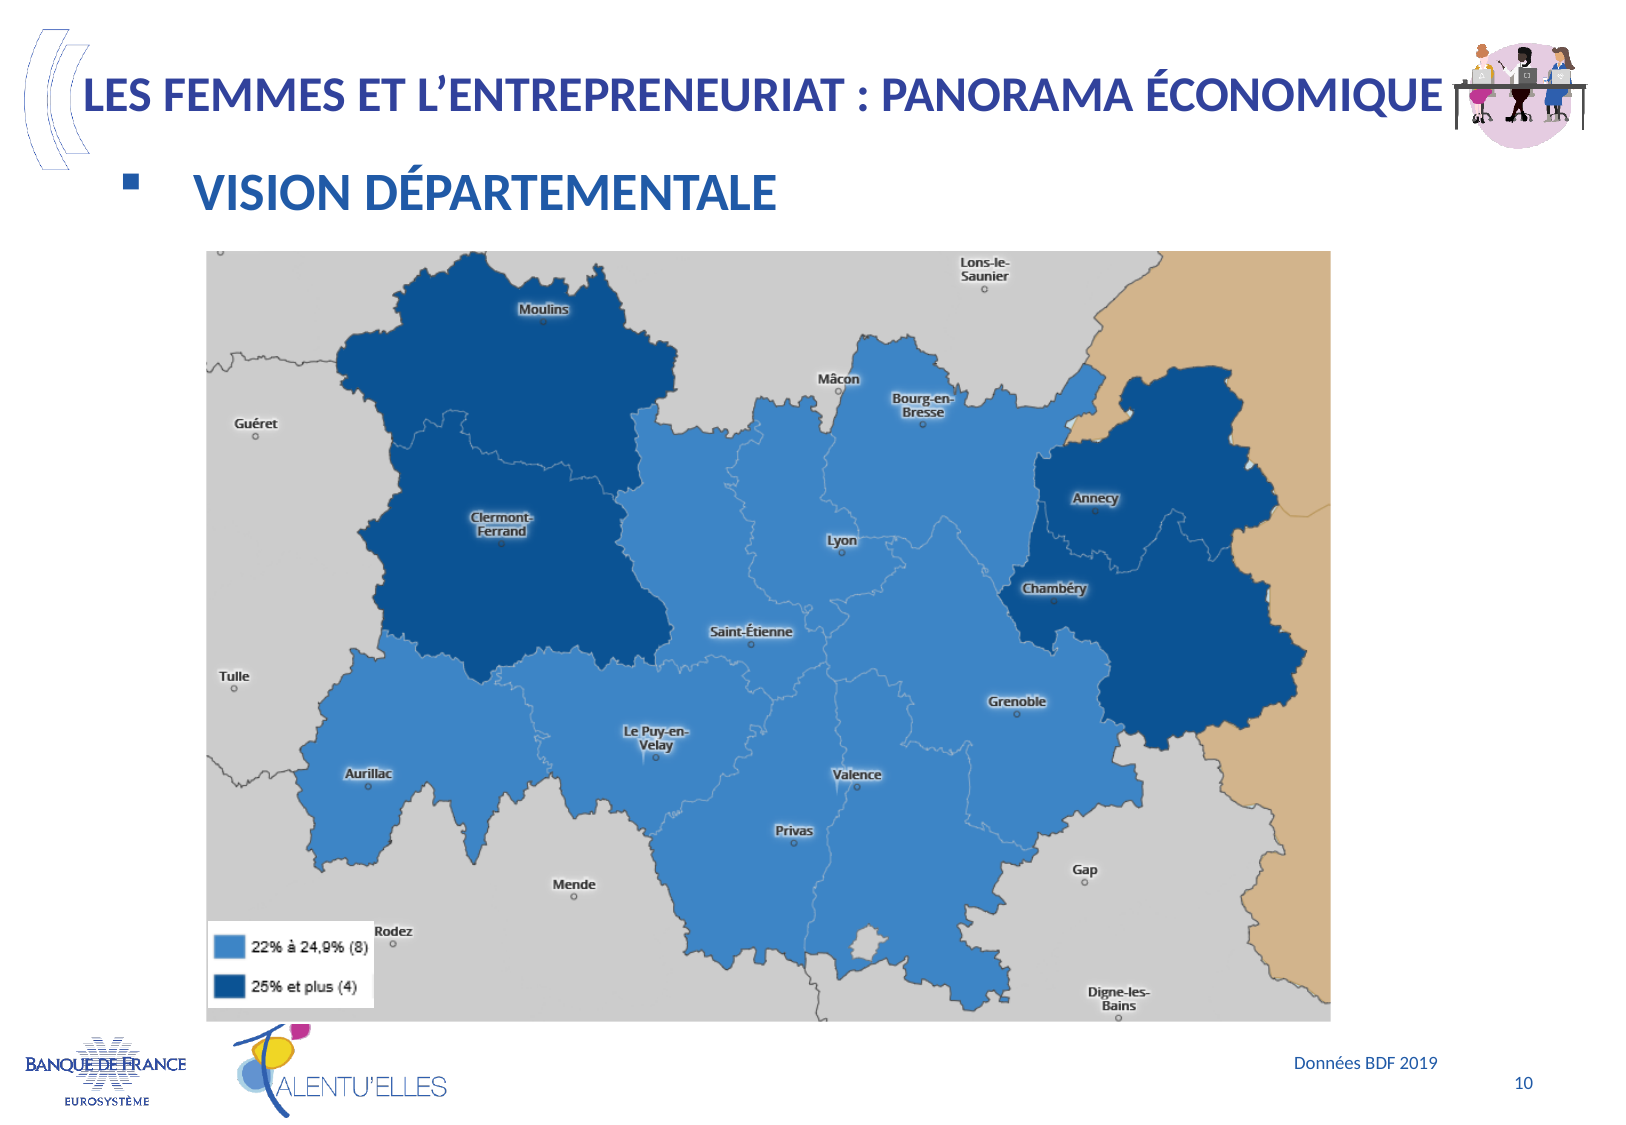

# Les Femmes et l’entrepreneuriat : panorama économique
Vision départementale
Données BDF 2019